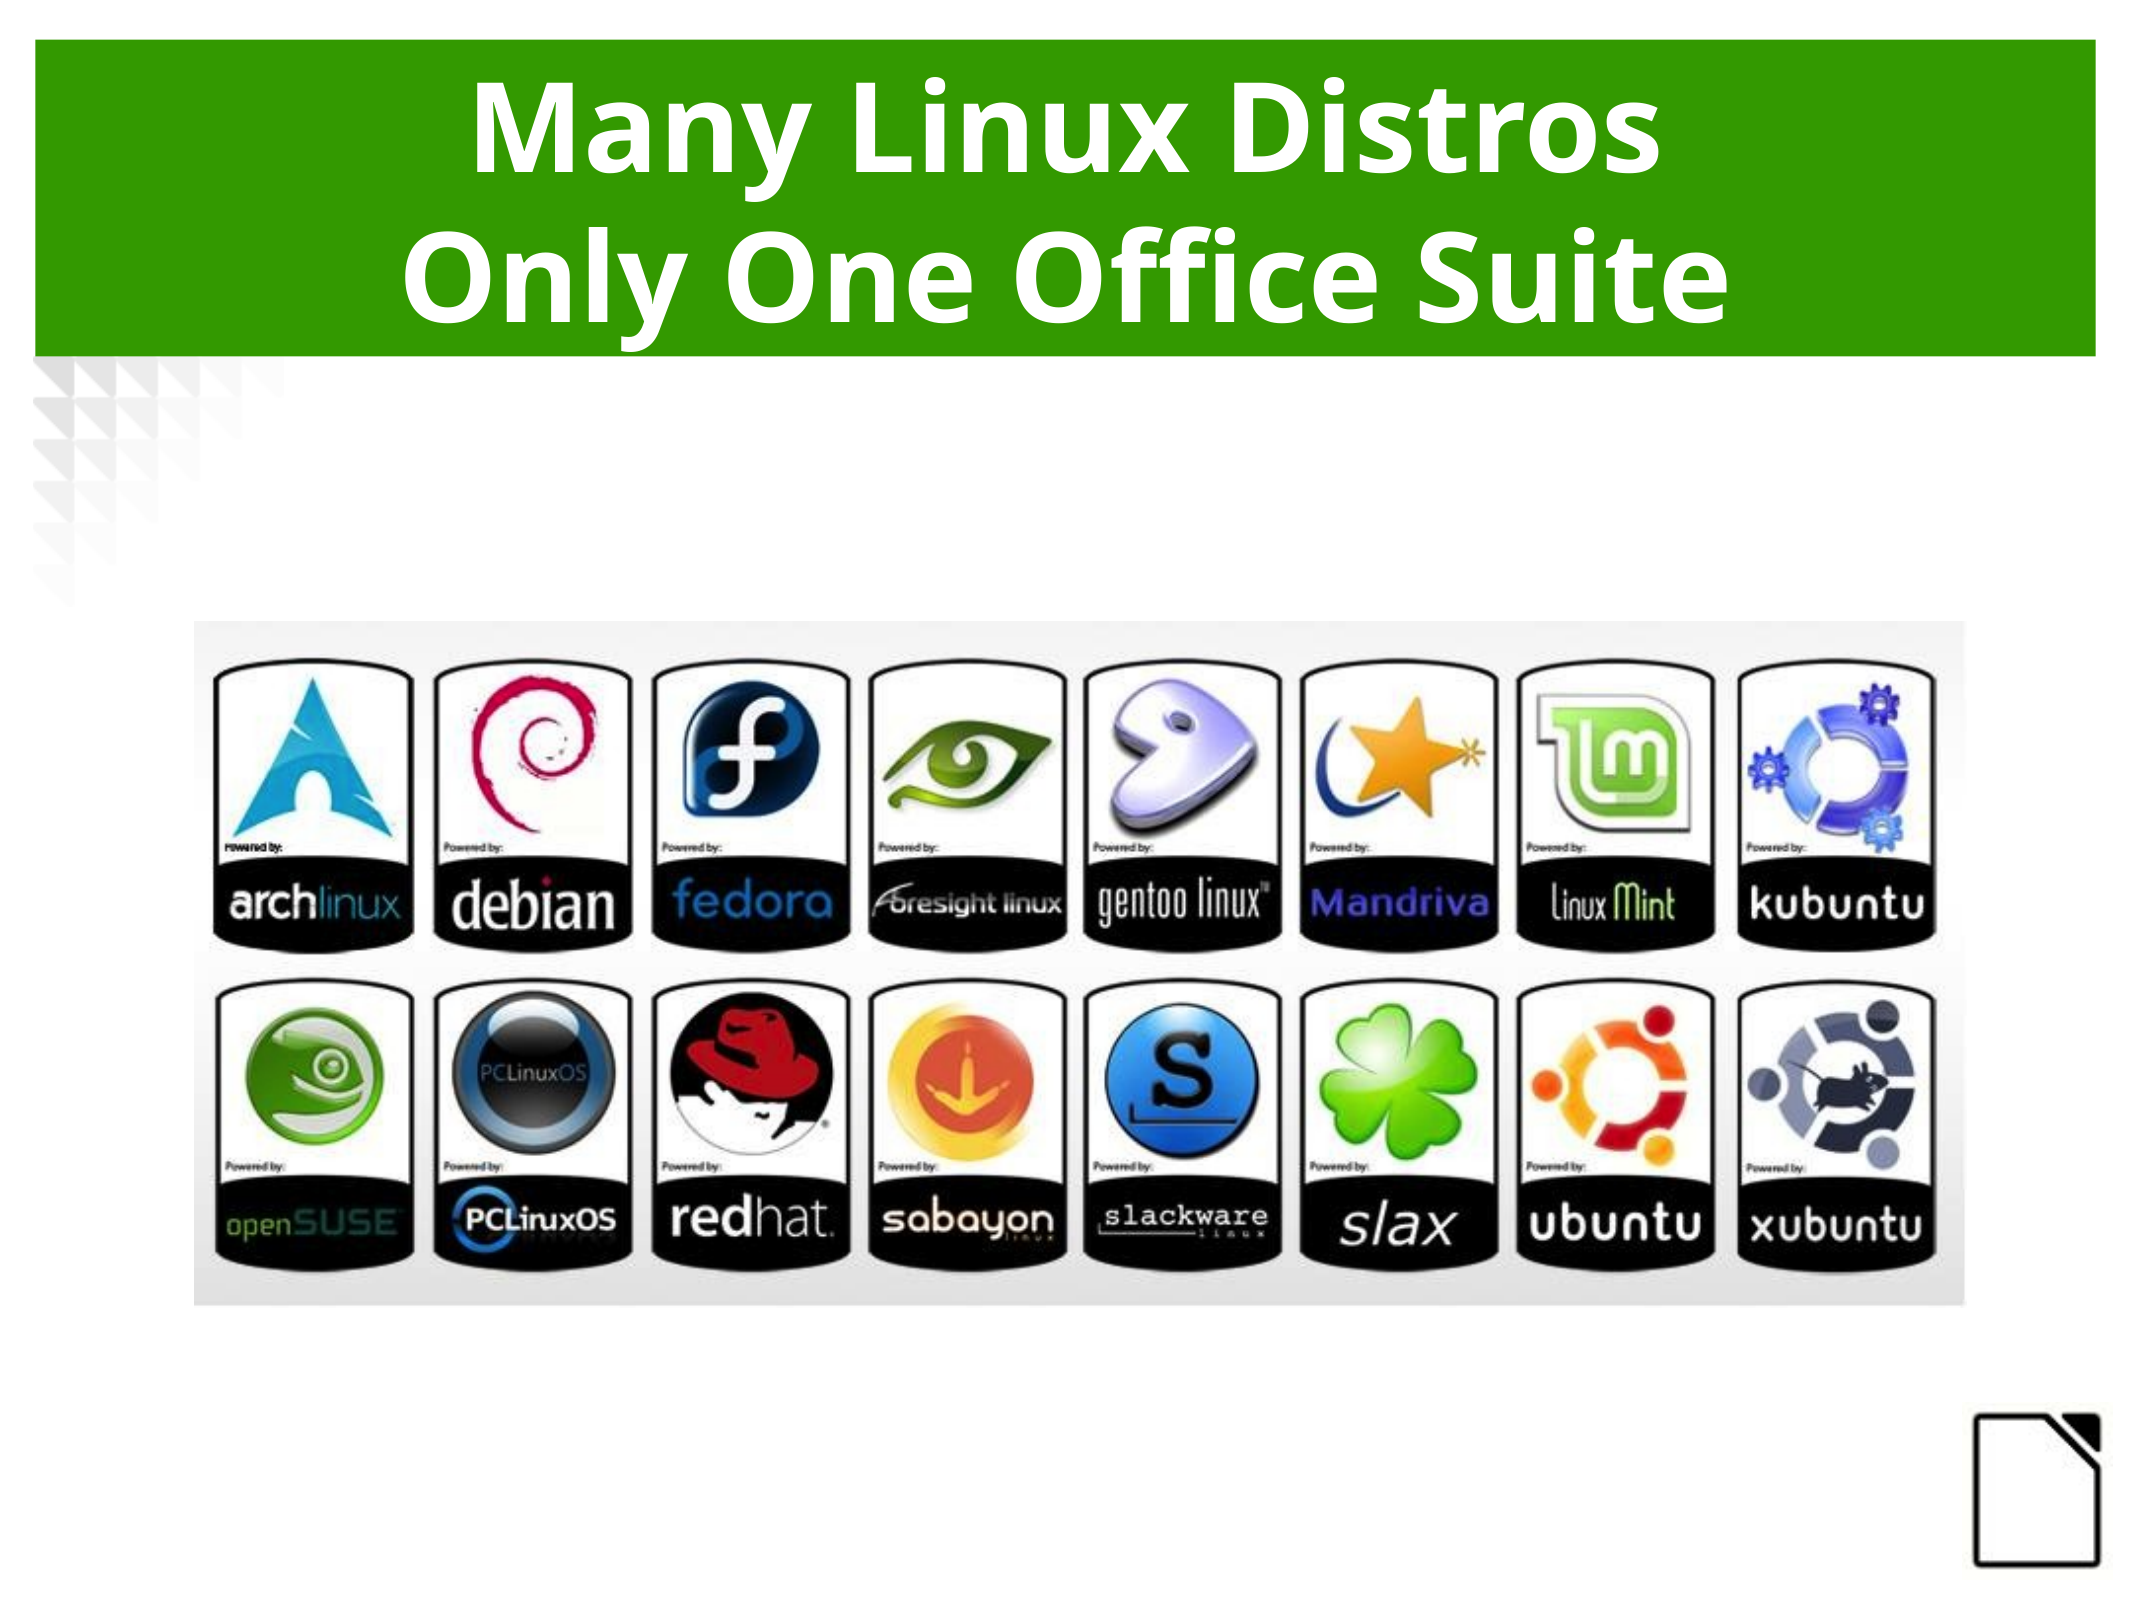

# Many Linux Distros Only One Office Suite